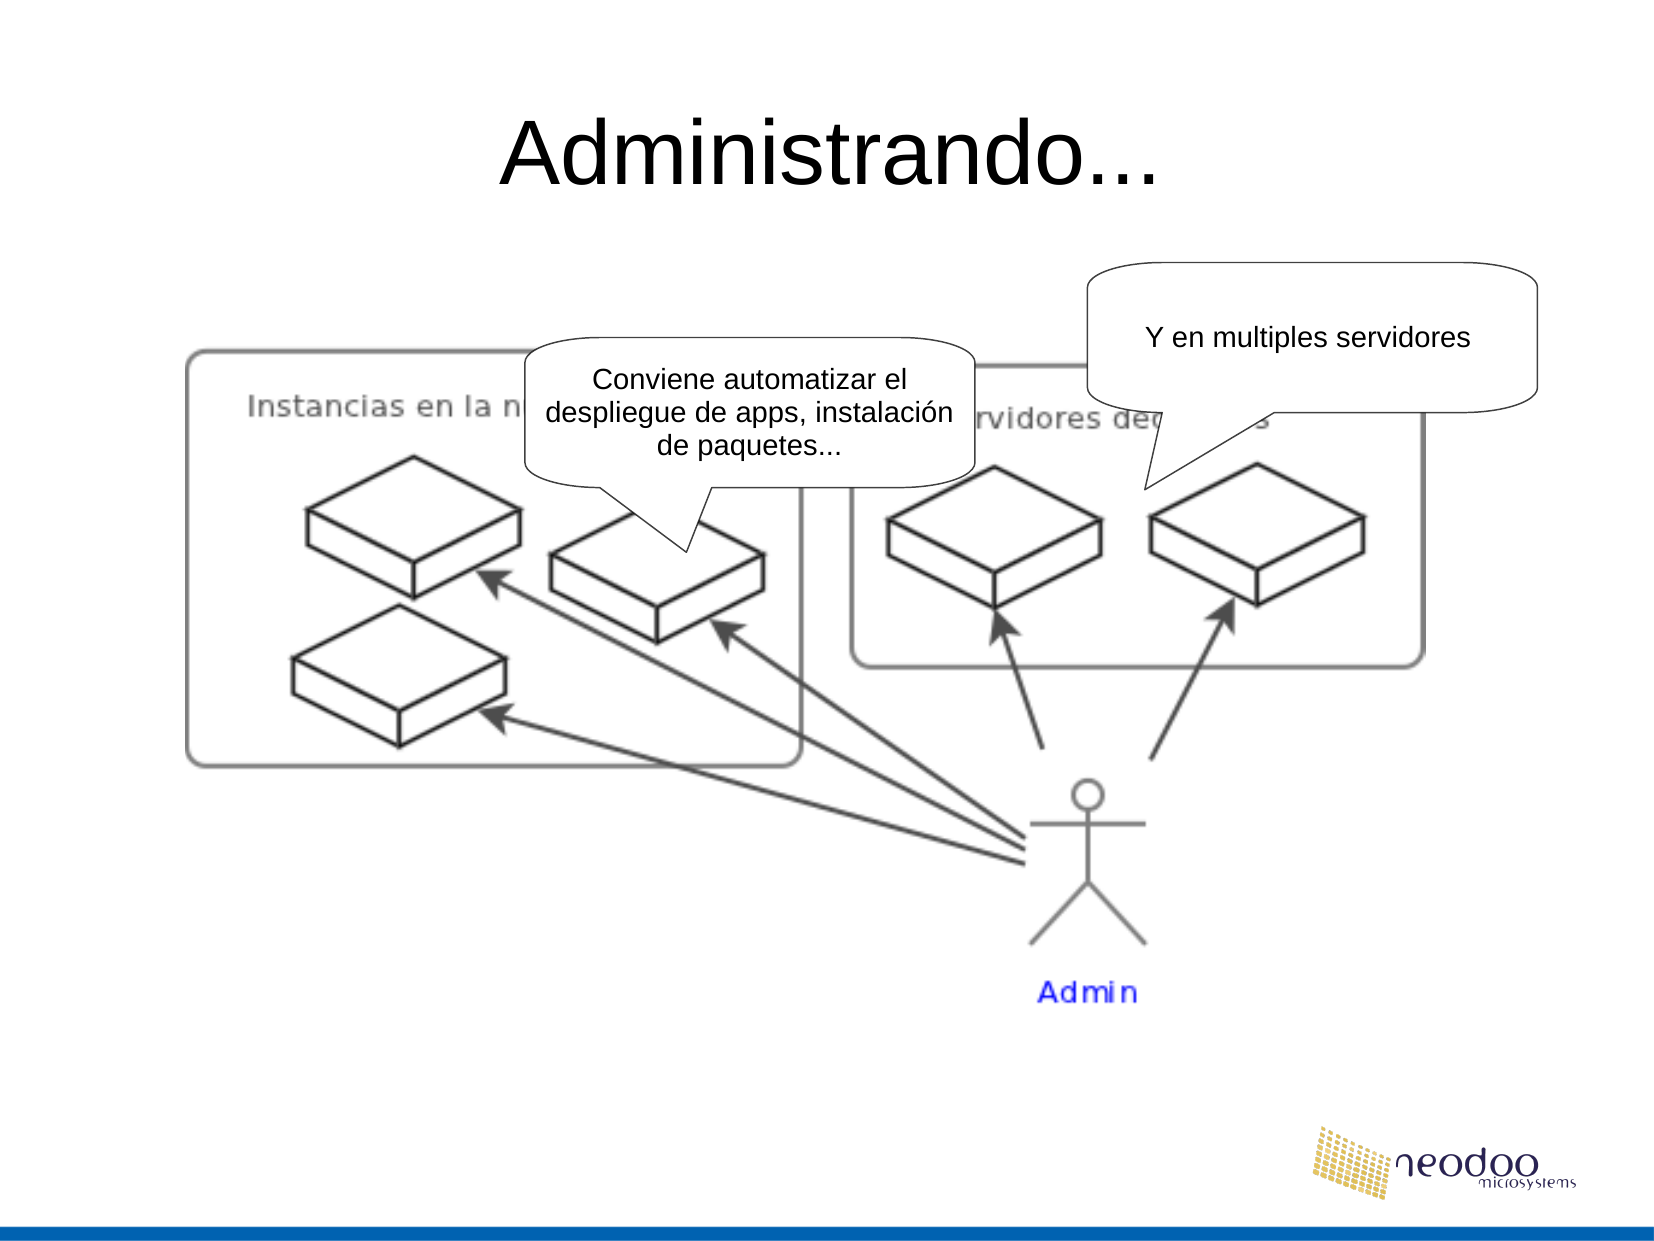

# Administrando...
Y en multiples servidores
Conviene automatizar el
despliegue de apps, instalación
de paquetes...